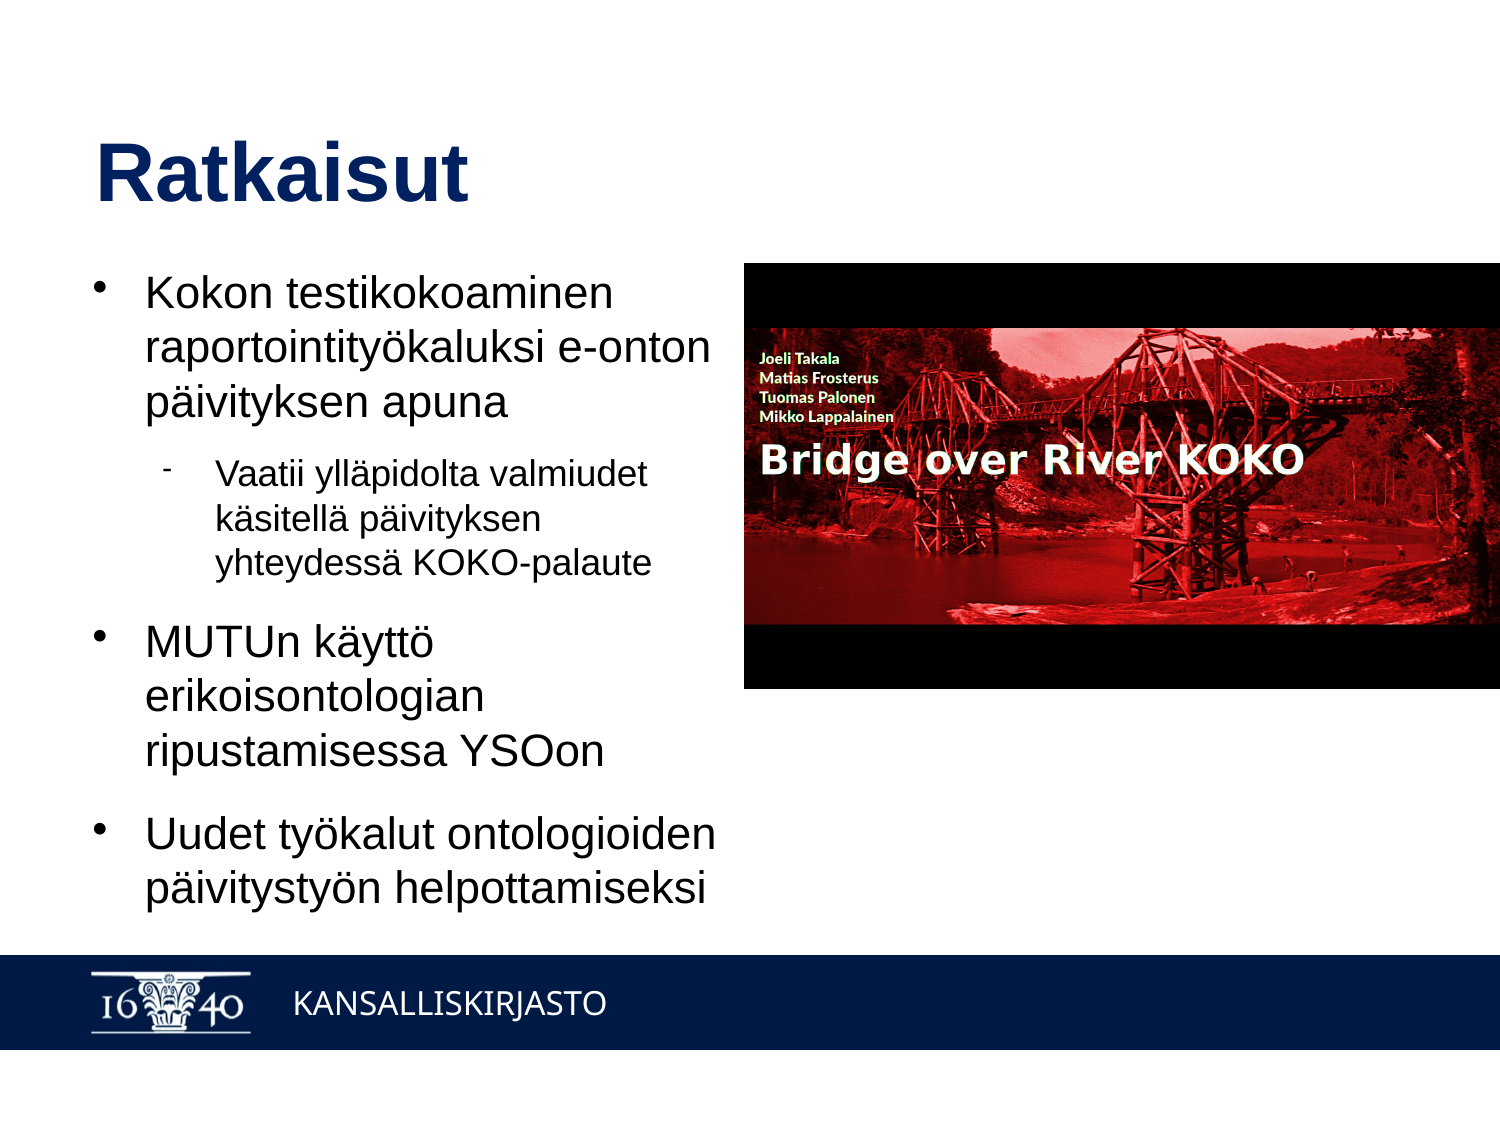

Ratkaisut
Kokon testikokoaminen raportointityökaluksi e-onton päivityksen apuna
Vaatii ylläpidolta valmiudet käsitellä päivityksen
yhteydessä KOKO-palaute
MUTUn käyttö erikoisontologian ripustamisessa YSOon
Uudet työkalut ontologioiden päivitystyön helpottamiseksi